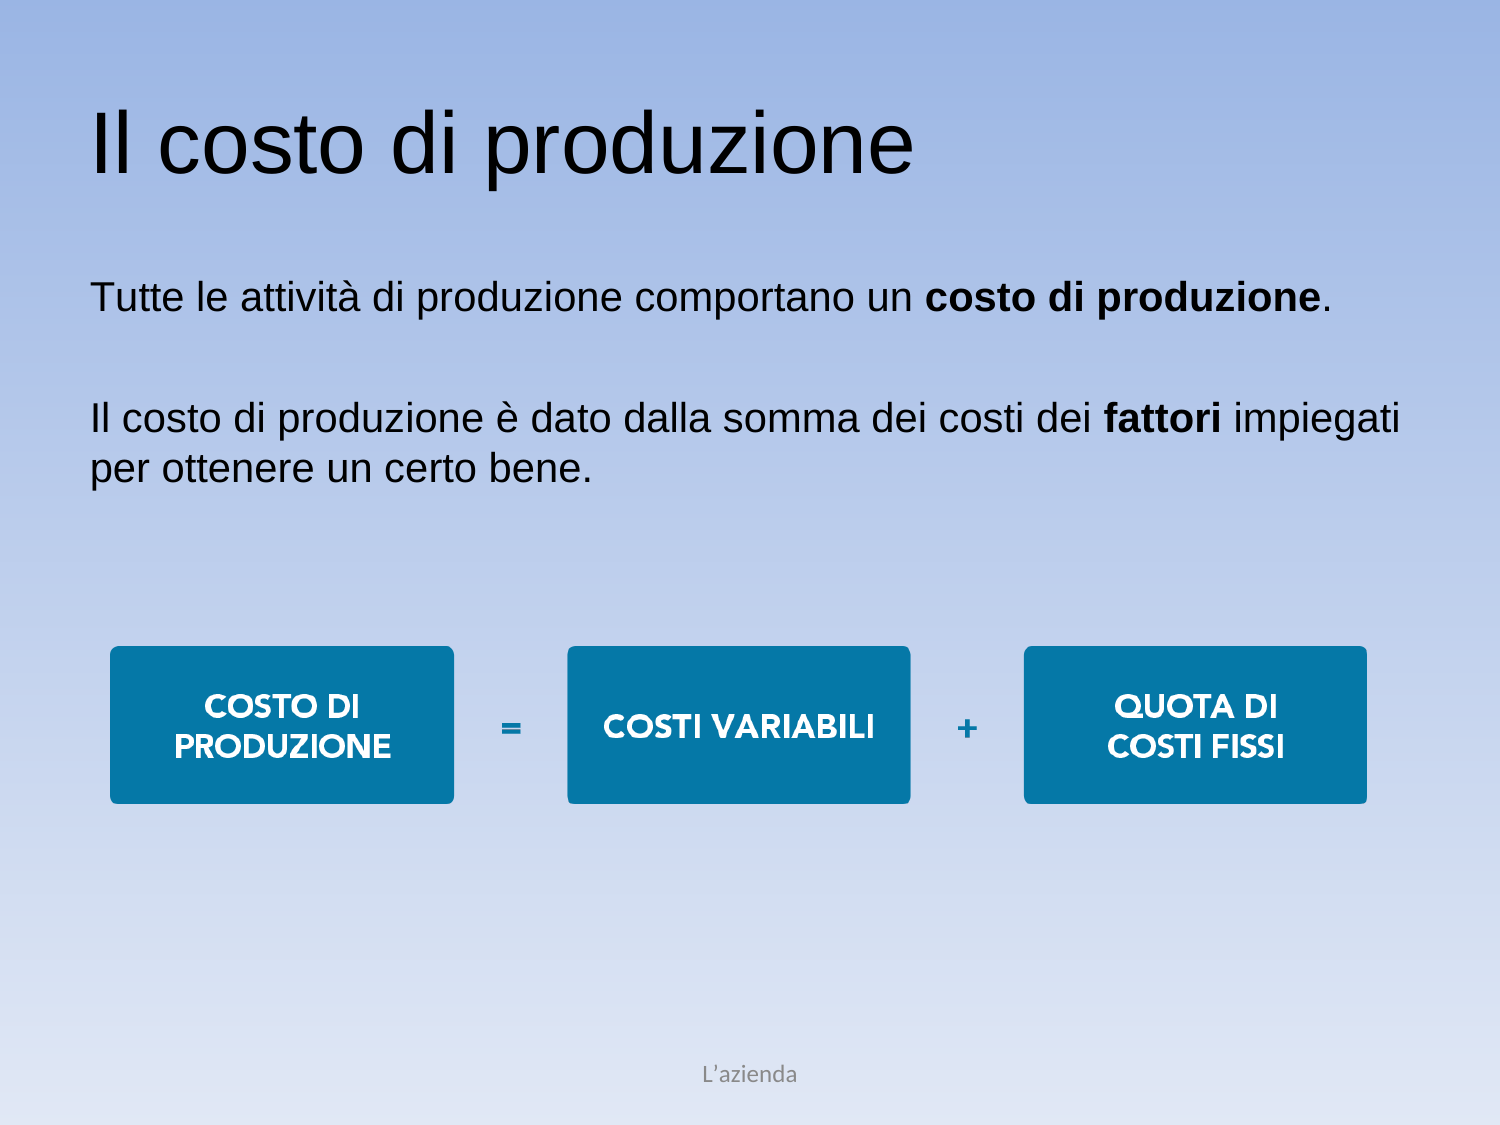

Il costo di produzione
Tutte le attività di produzione comportano un costo di produzione.
Il costo di produzione è dato dalla somma dei costi dei fattori impiegati per ottenere un certo bene.
L’azienda